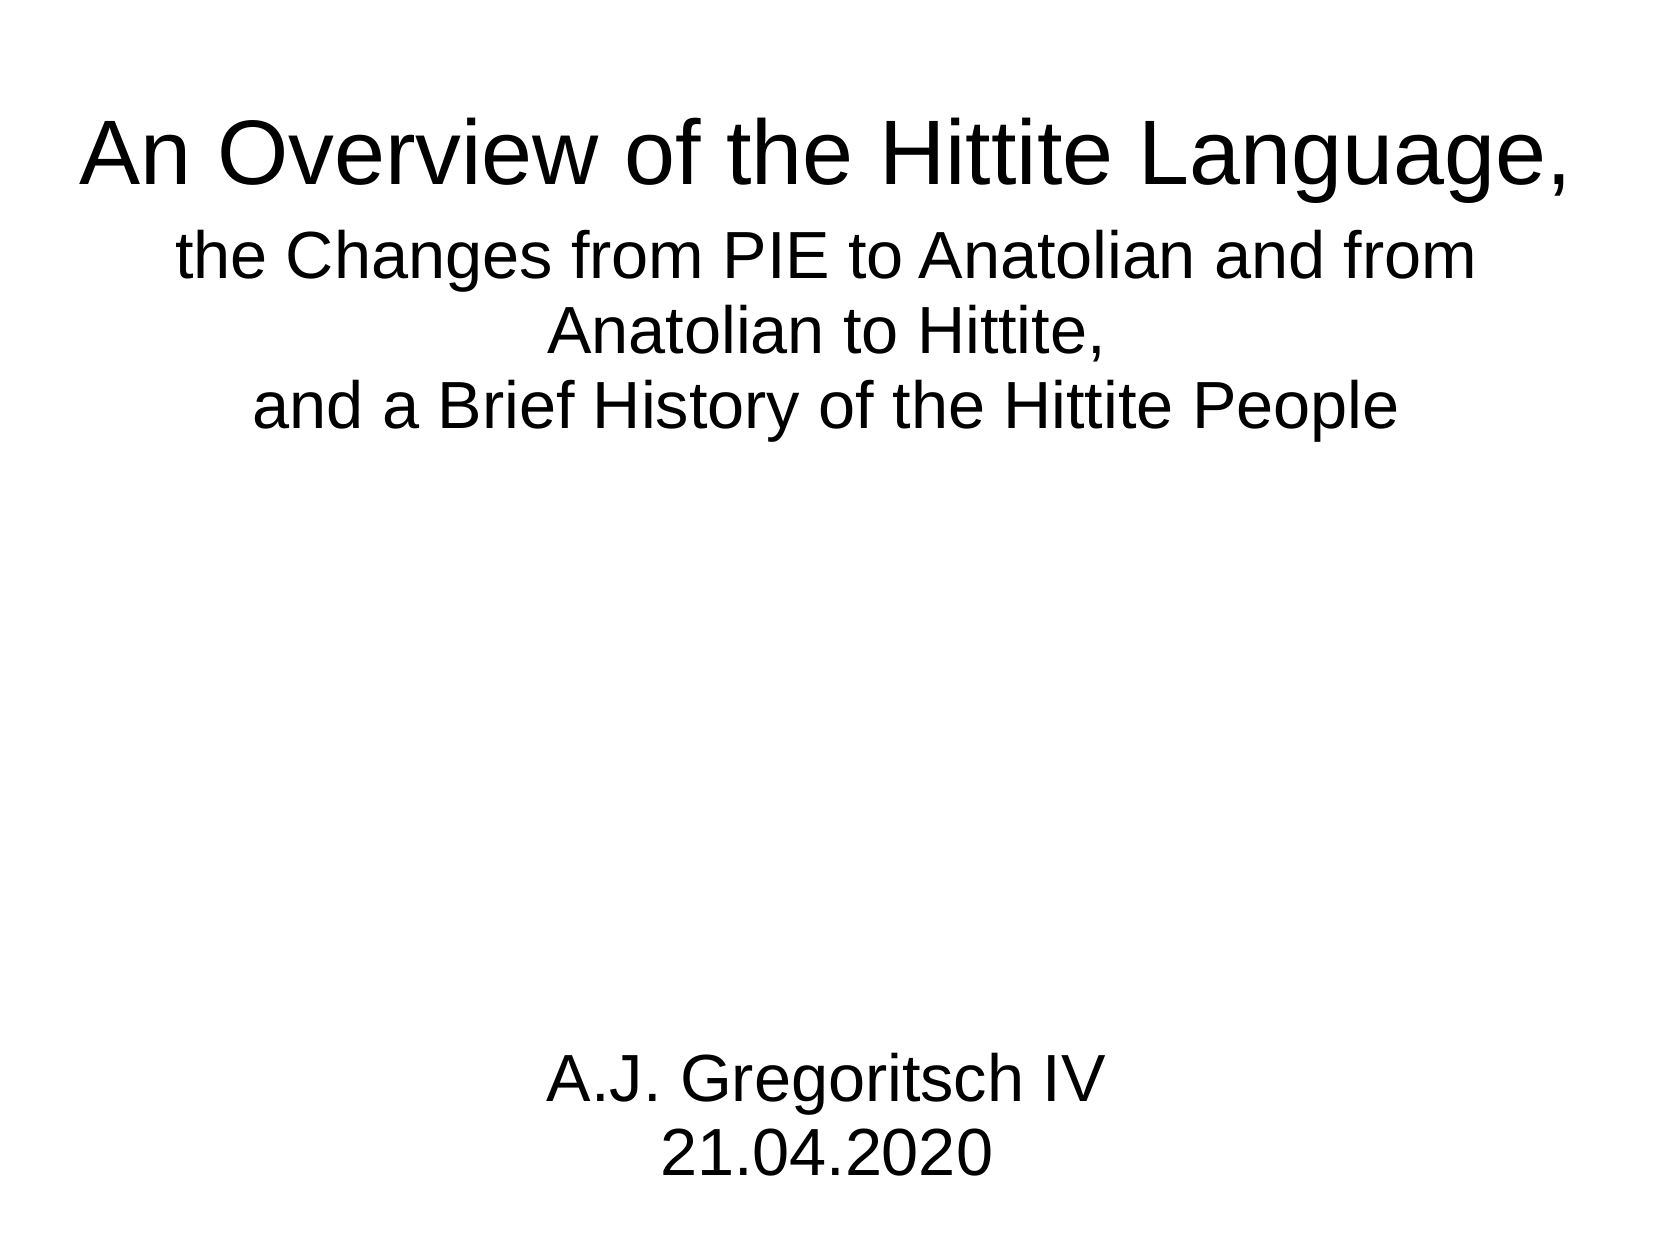

# An Overview of the Hittite Language,
the Changes from PIE to Anatolian and from Anatolian to Hittite,
and a Brief History of the Hittite People
A.J. Gregoritsch IV
21.04.2020